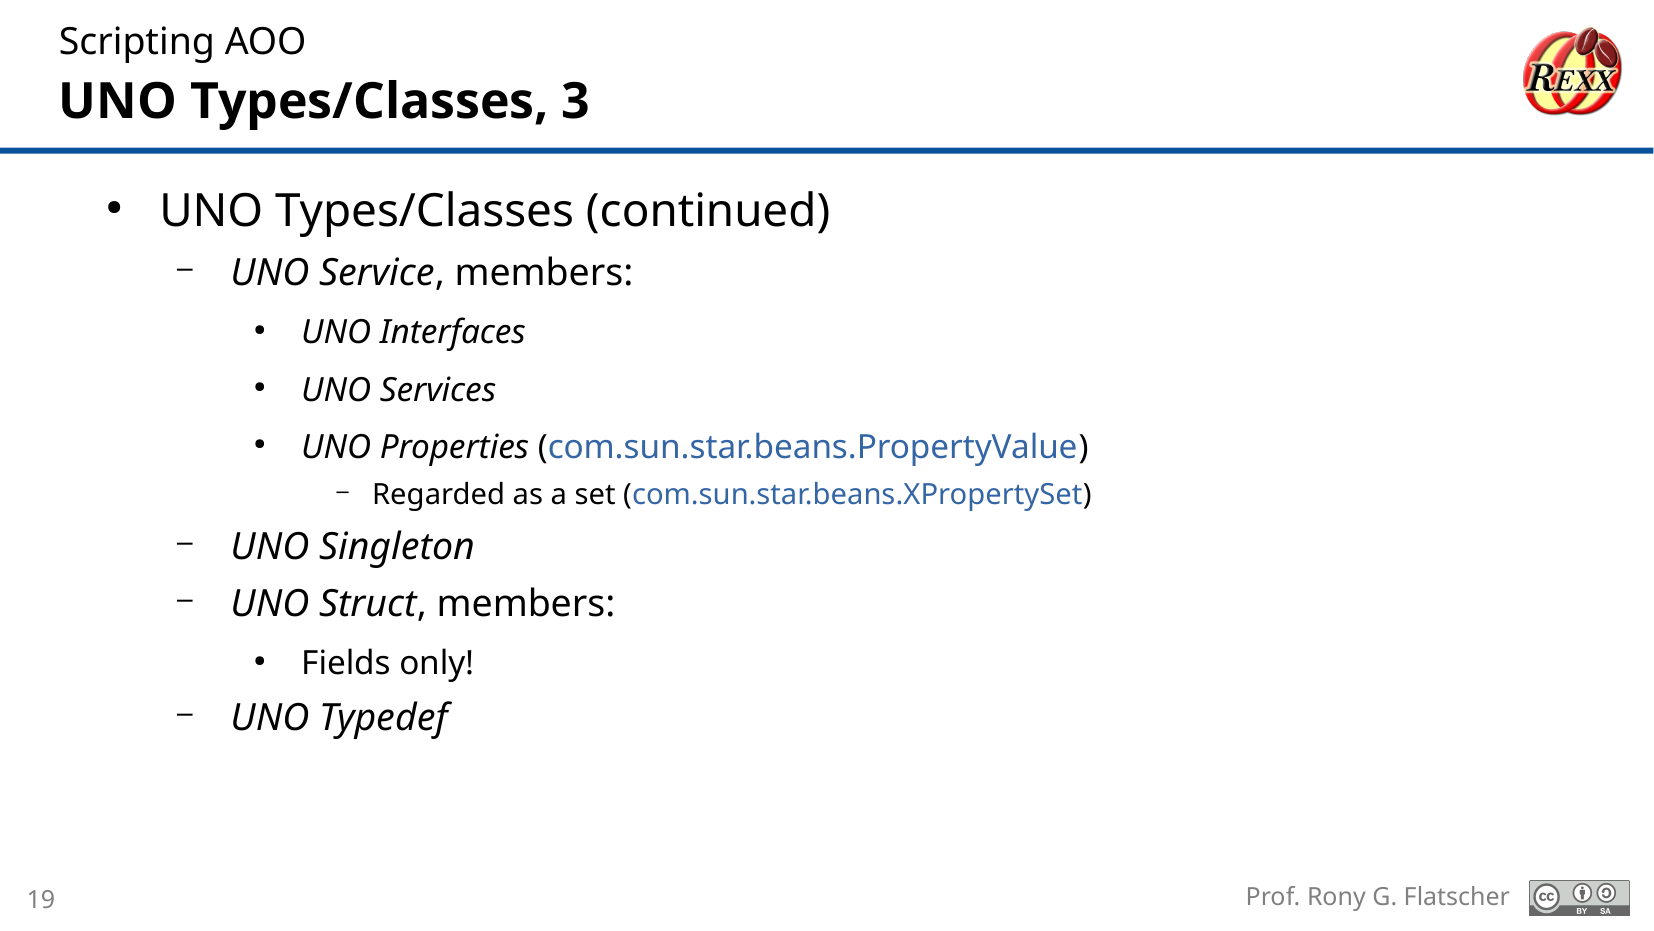

# Scripting AOO UNO Types/Classes, 3
UNO Types/Classes (continued)
UNO Service, members:
UNO Interfaces
UNO Services
UNO Properties (com.sun.star.beans.PropertyValue)
Regarded as a set (com.sun.star.beans.XPropertySet)
UNO Singleton
UNO Struct, members:
Fields only!
UNO Typedef